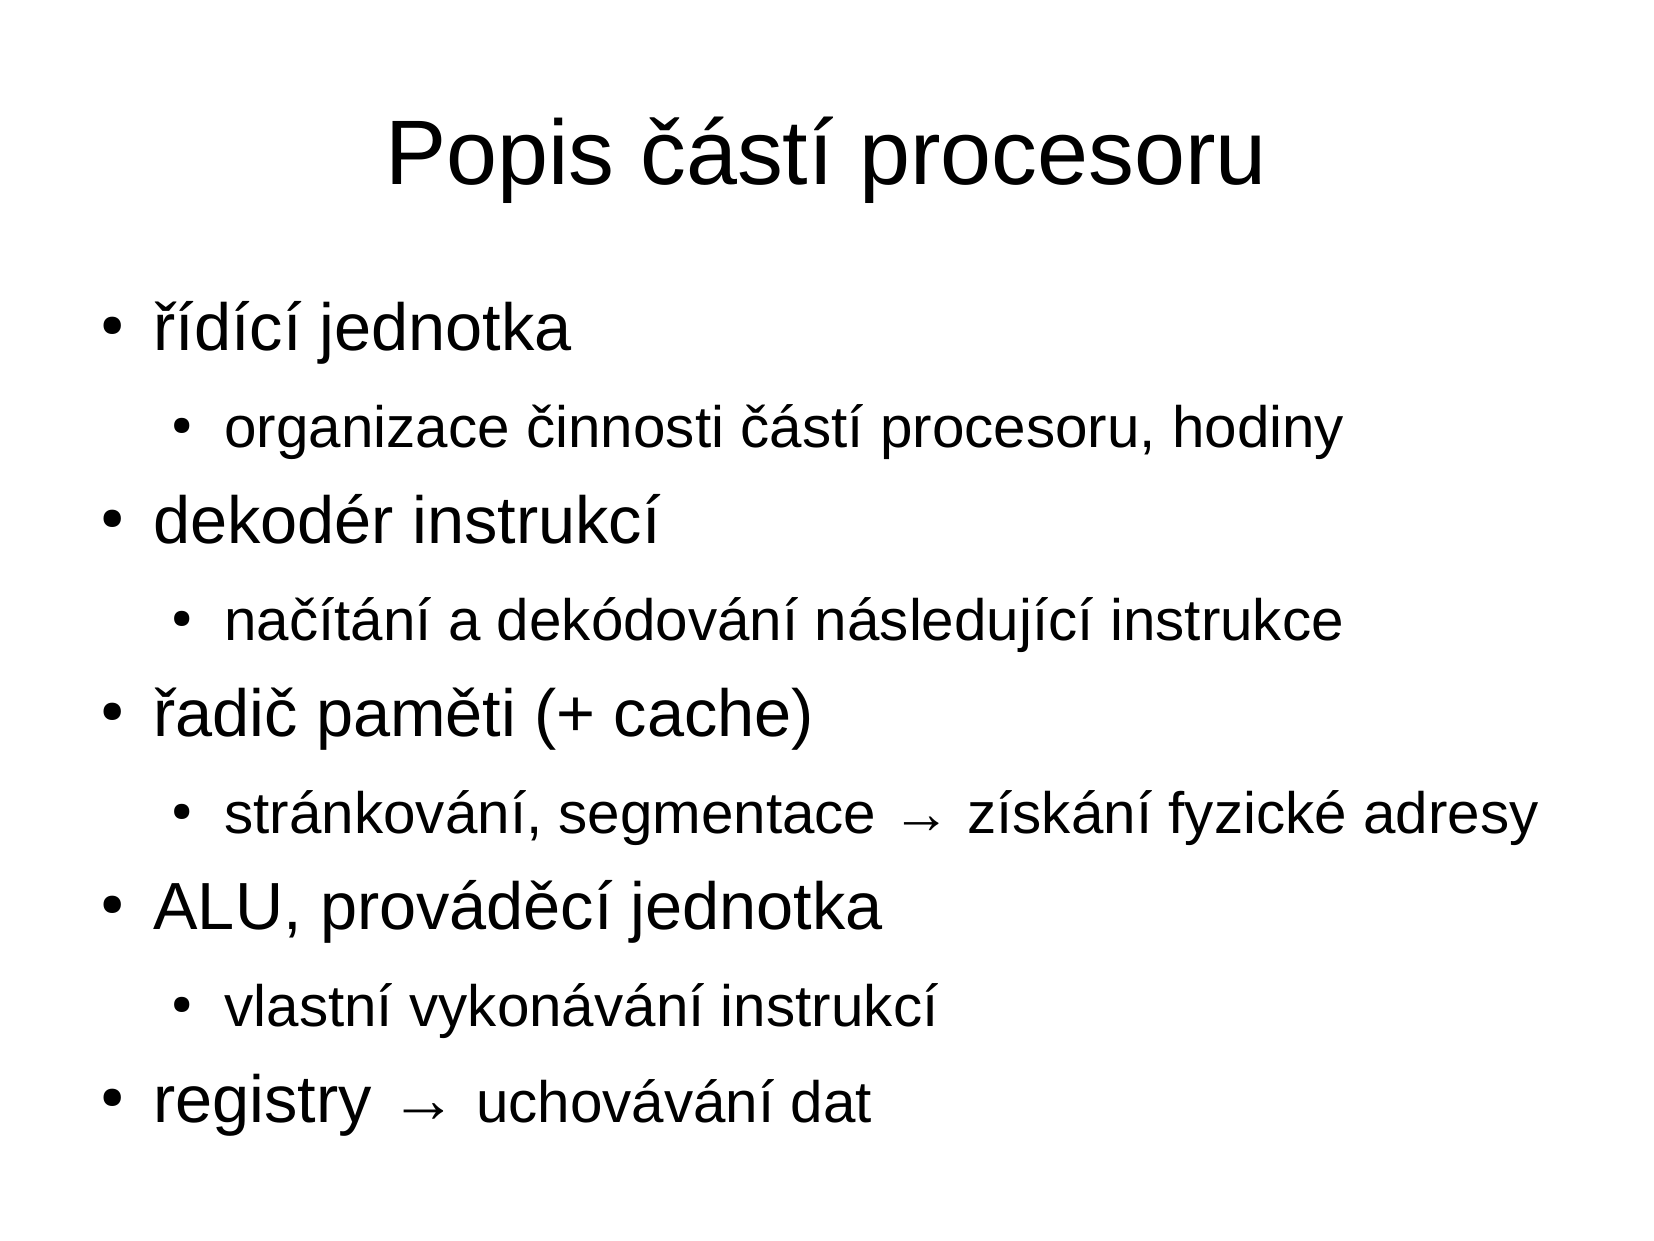

# Popis částí procesoru
řídící jednotka
organizace činnosti částí procesoru, hodiny
dekodér instrukcí
načítání a dekódování následující instrukce
řadič paměti (+ cache)
stránkování, segmentace → získání fyzické adresy
ALU, prováděcí jednotka
vlastní vykonávání instrukcí
registry → uchovávání dat